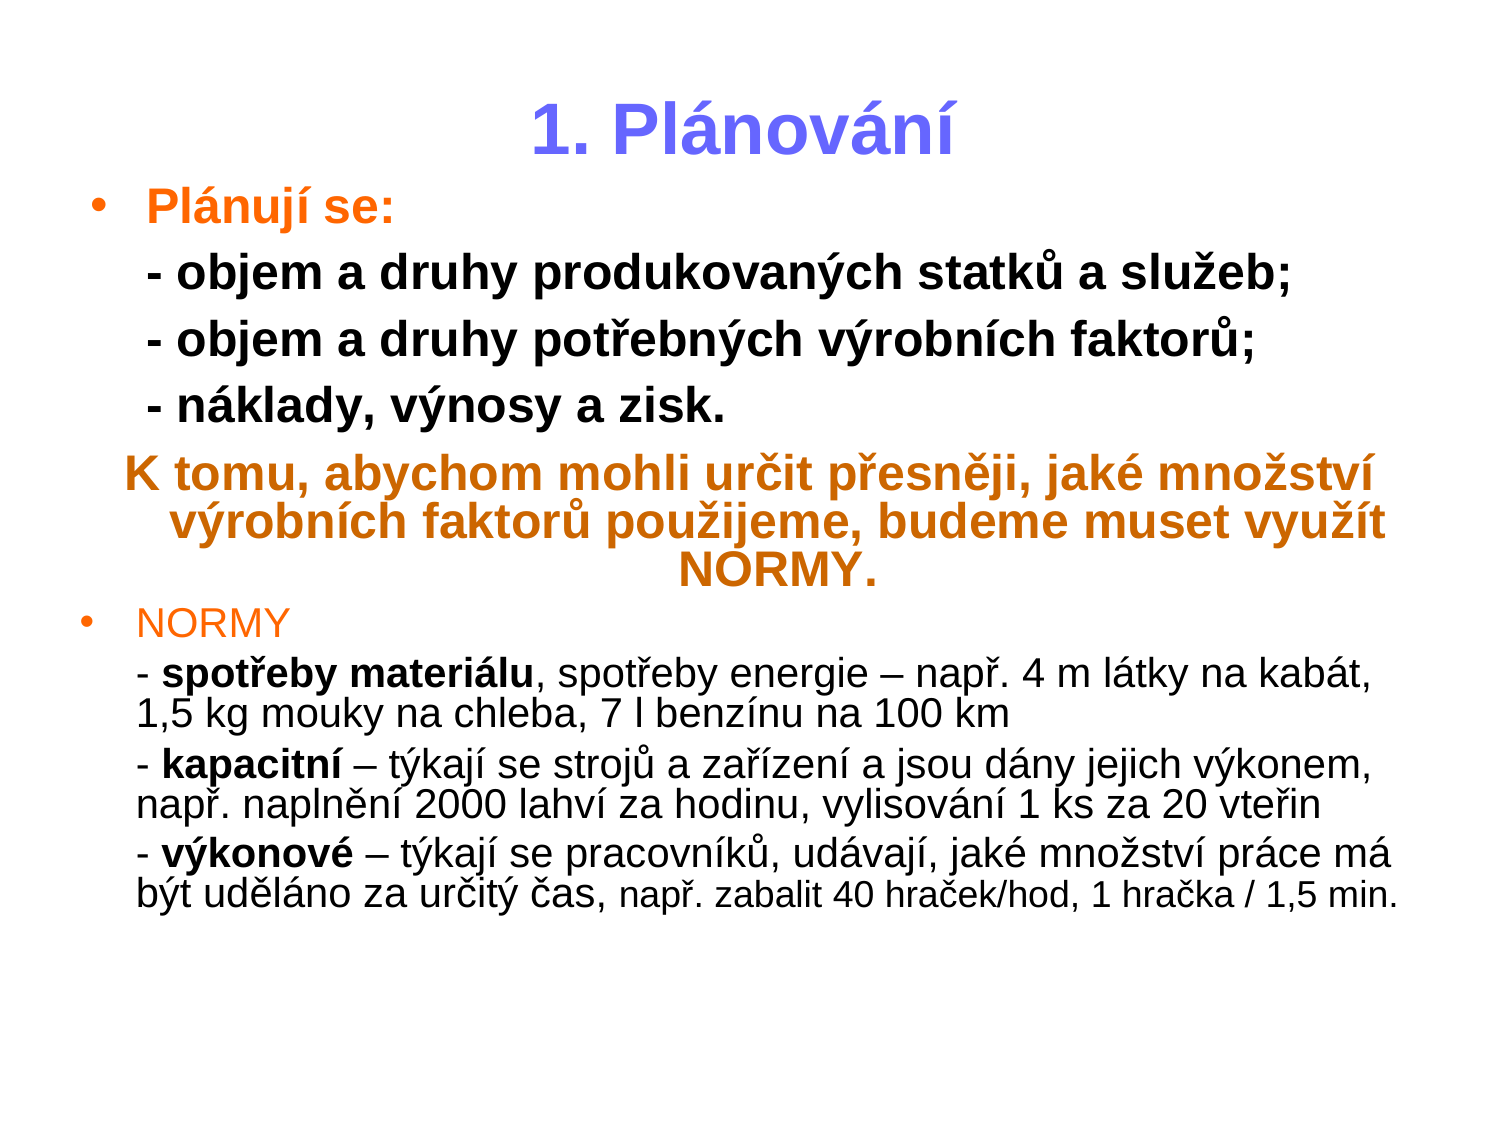

# 1. Plánování
Plánují se:
	- objem a druhy produkovaných statků a služeb;
	- objem a druhy potřebných výrobních faktorů;
	- náklady, výnosy a zisk.
K tomu, abychom mohli určit přesněji, jaké množství výrobních faktorů použijeme, budeme muset využít NORMY.
NORMY
	- spotřeby materiálu, spotřeby energie – např. 4 m látky na kabát, 1,5 kg mouky na chleba, 7 l benzínu na 100 km
	- kapacitní – týkají se strojů a zařízení a jsou dány jejich výkonem, např. naplnění 2000 lahví za hodinu, vylisování 1 ks za 20 vteřin
	- výkonové – týkají se pracovníků, udávají, jaké množství práce má být uděláno za určitý čas, např. zabalit 40 hraček/hod, 1 hračka / 1,5 min.